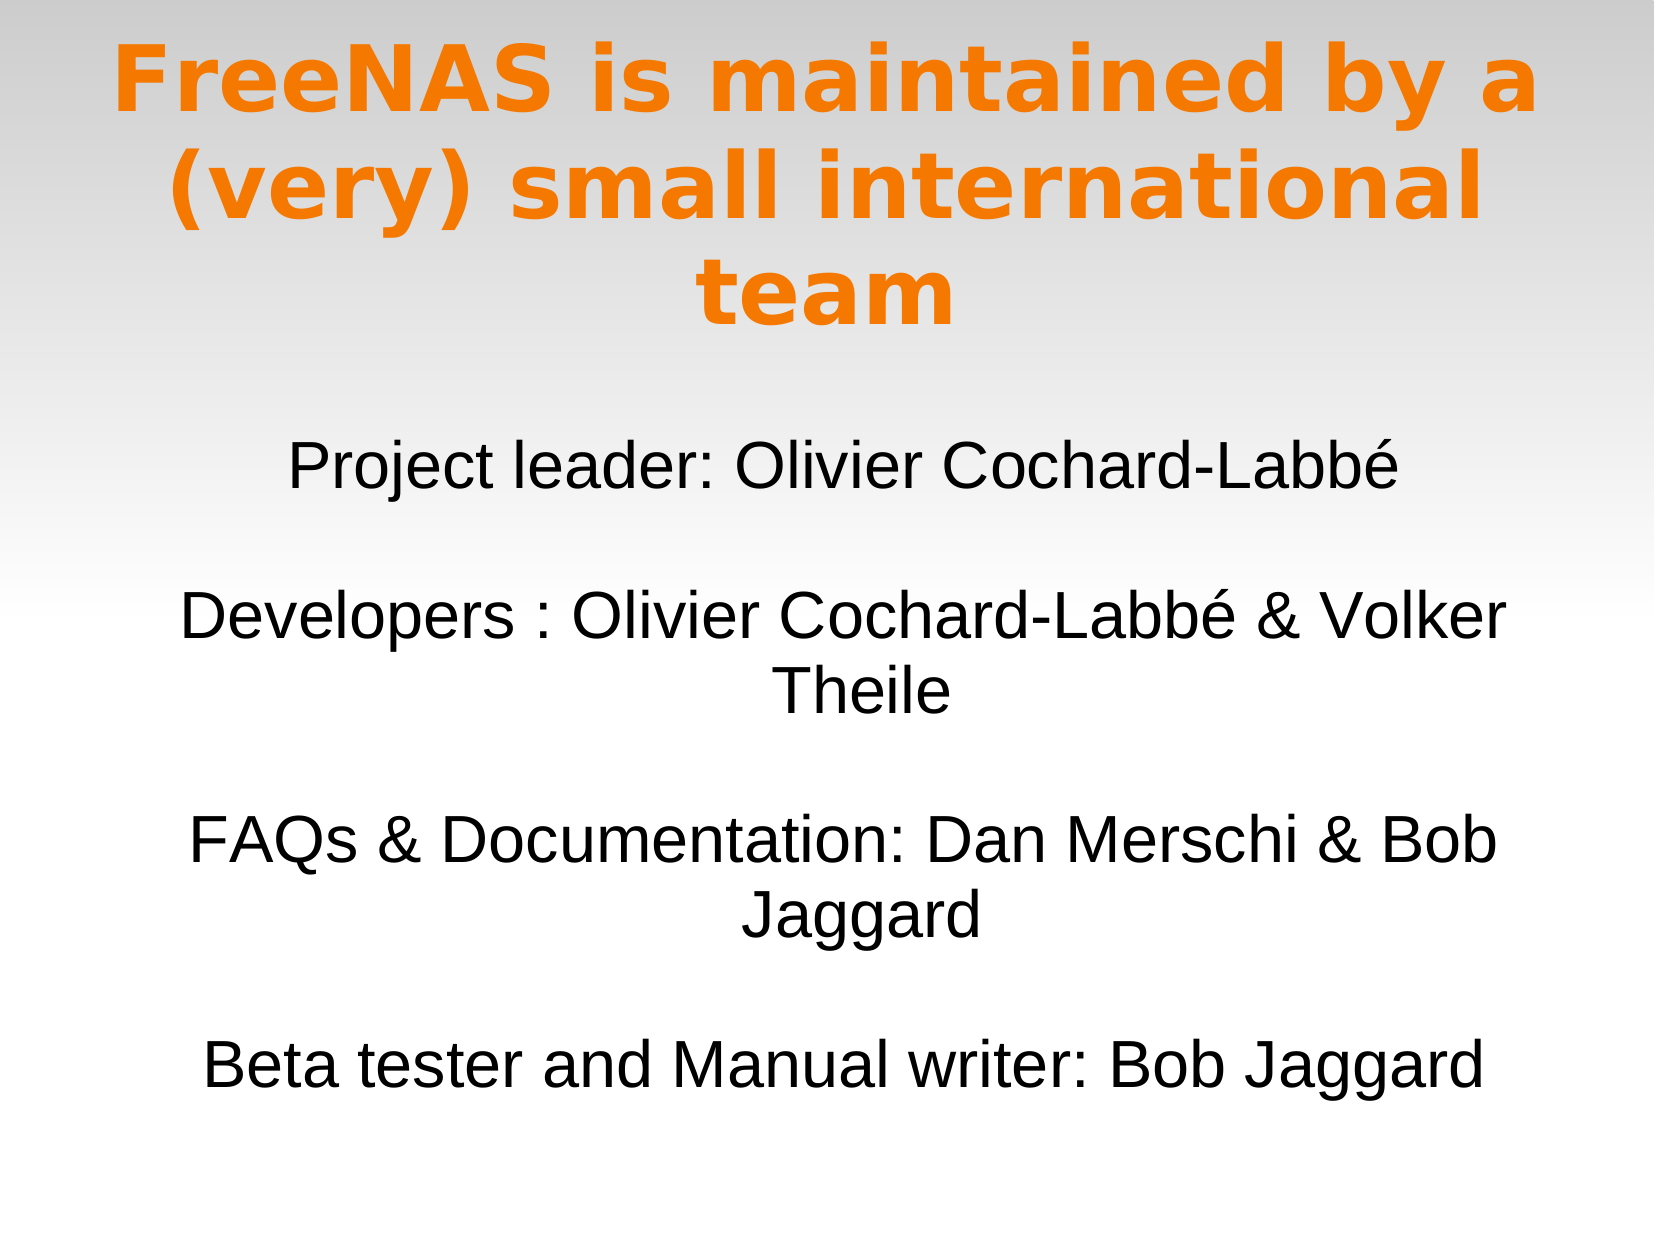

# FreeNAS is maintained by a (very) small international team
Project leader: Olivier Cochard-Labbé
Developers : Olivier Cochard-Labbé & Volker Theile
FAQs & Documentation: Dan Merschi & Bob Jaggard
Beta tester and Manual writer: Bob Jaggard